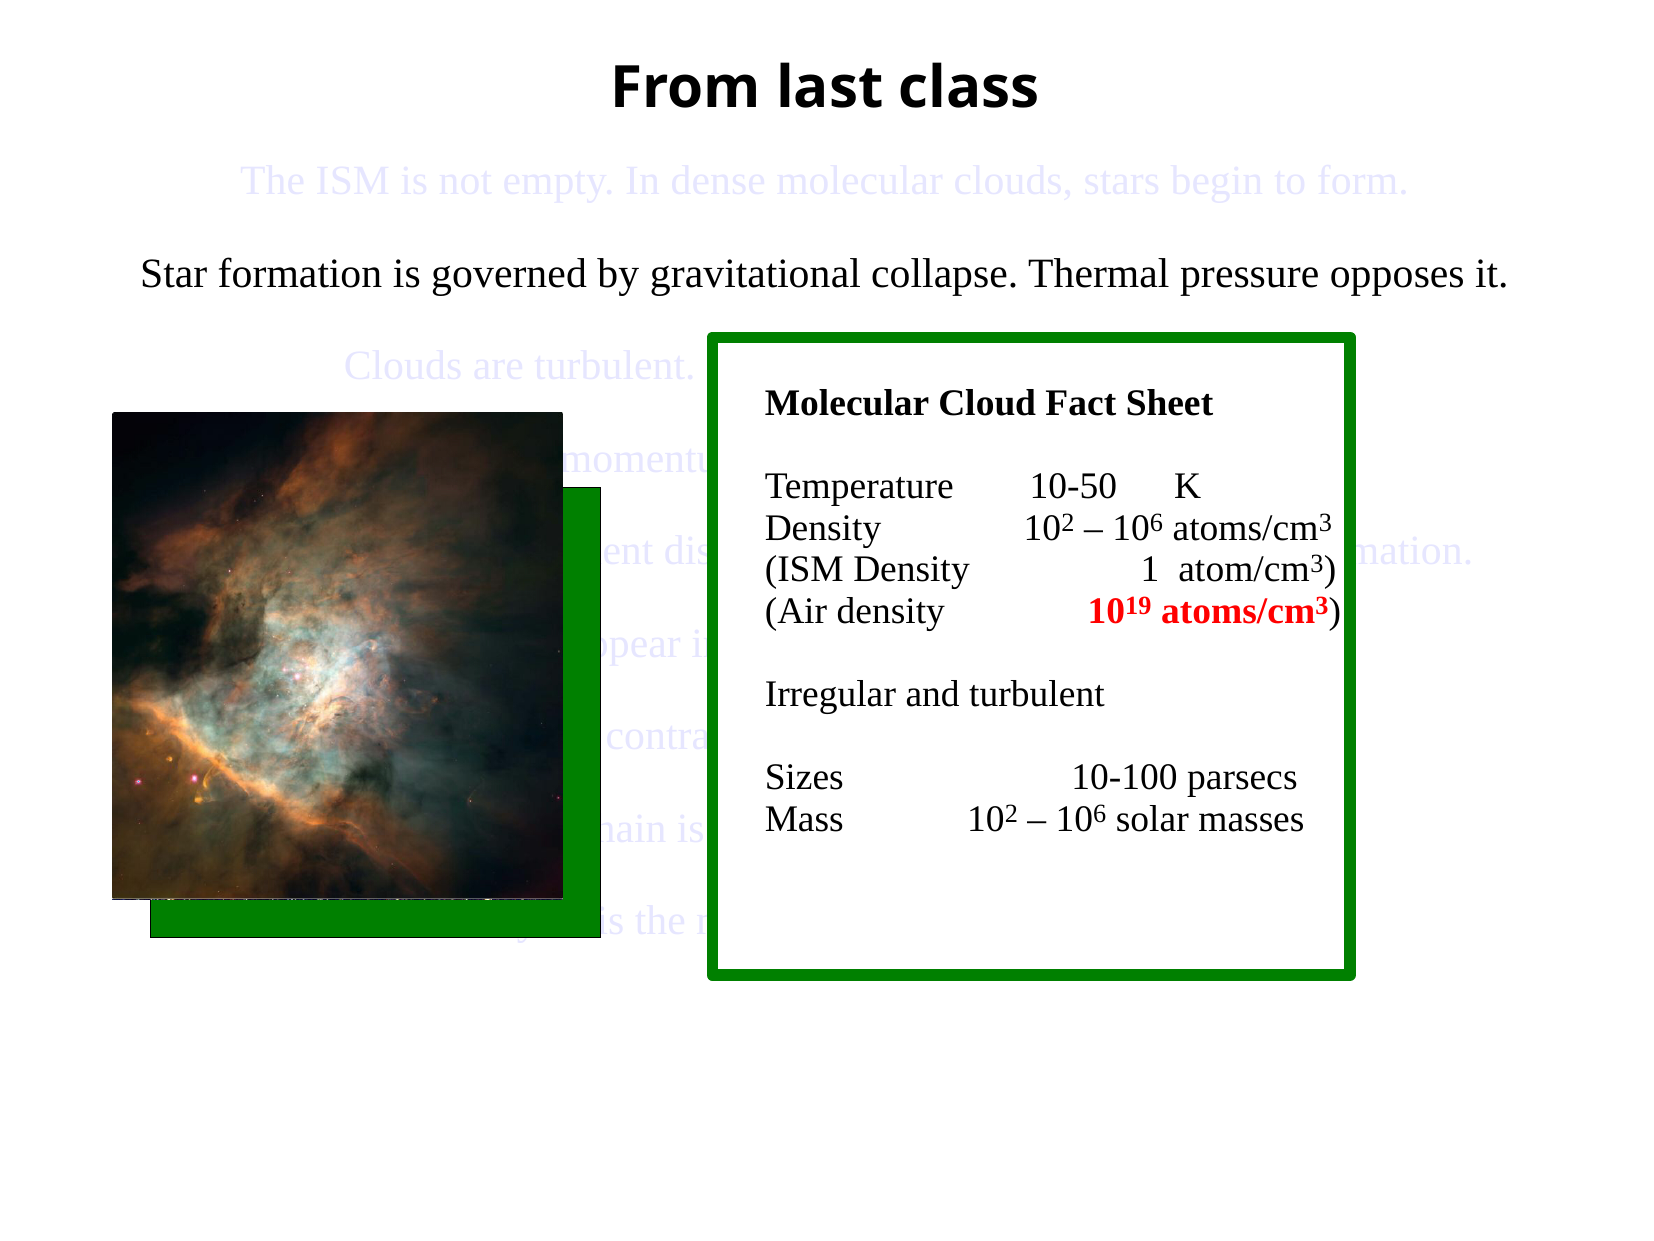

From last class
The ISM is not empty. In dense molecular clouds, stars begin to form.
Star formation is governed by gravitational collapse. Thermal pressure opposes it.
Clouds are turbulent. Only the densest clumps form stars.
Angular momentum leads to a circumstellar disk.
Planets form in the turbulent disk in a scaled-down version of star formation.
Protostars appear in the HR diagram in the birthline
Gravitational contraction occurs along Hayashi tracks
Proton-proton chain is the main reaction for low mass stars
CNO cycle is the main reaction for high mass stars
Molecular Cloud Fact Sheet
Temperature 10-50 K
Density 102 – 106 atoms/cm3
(ISM Density 1 atom/cm3)
(Air density 1019 atoms/cm3)
Irregular and turbulent
Sizes 10-100 parsecs
Mass 102 – 106 solar masses